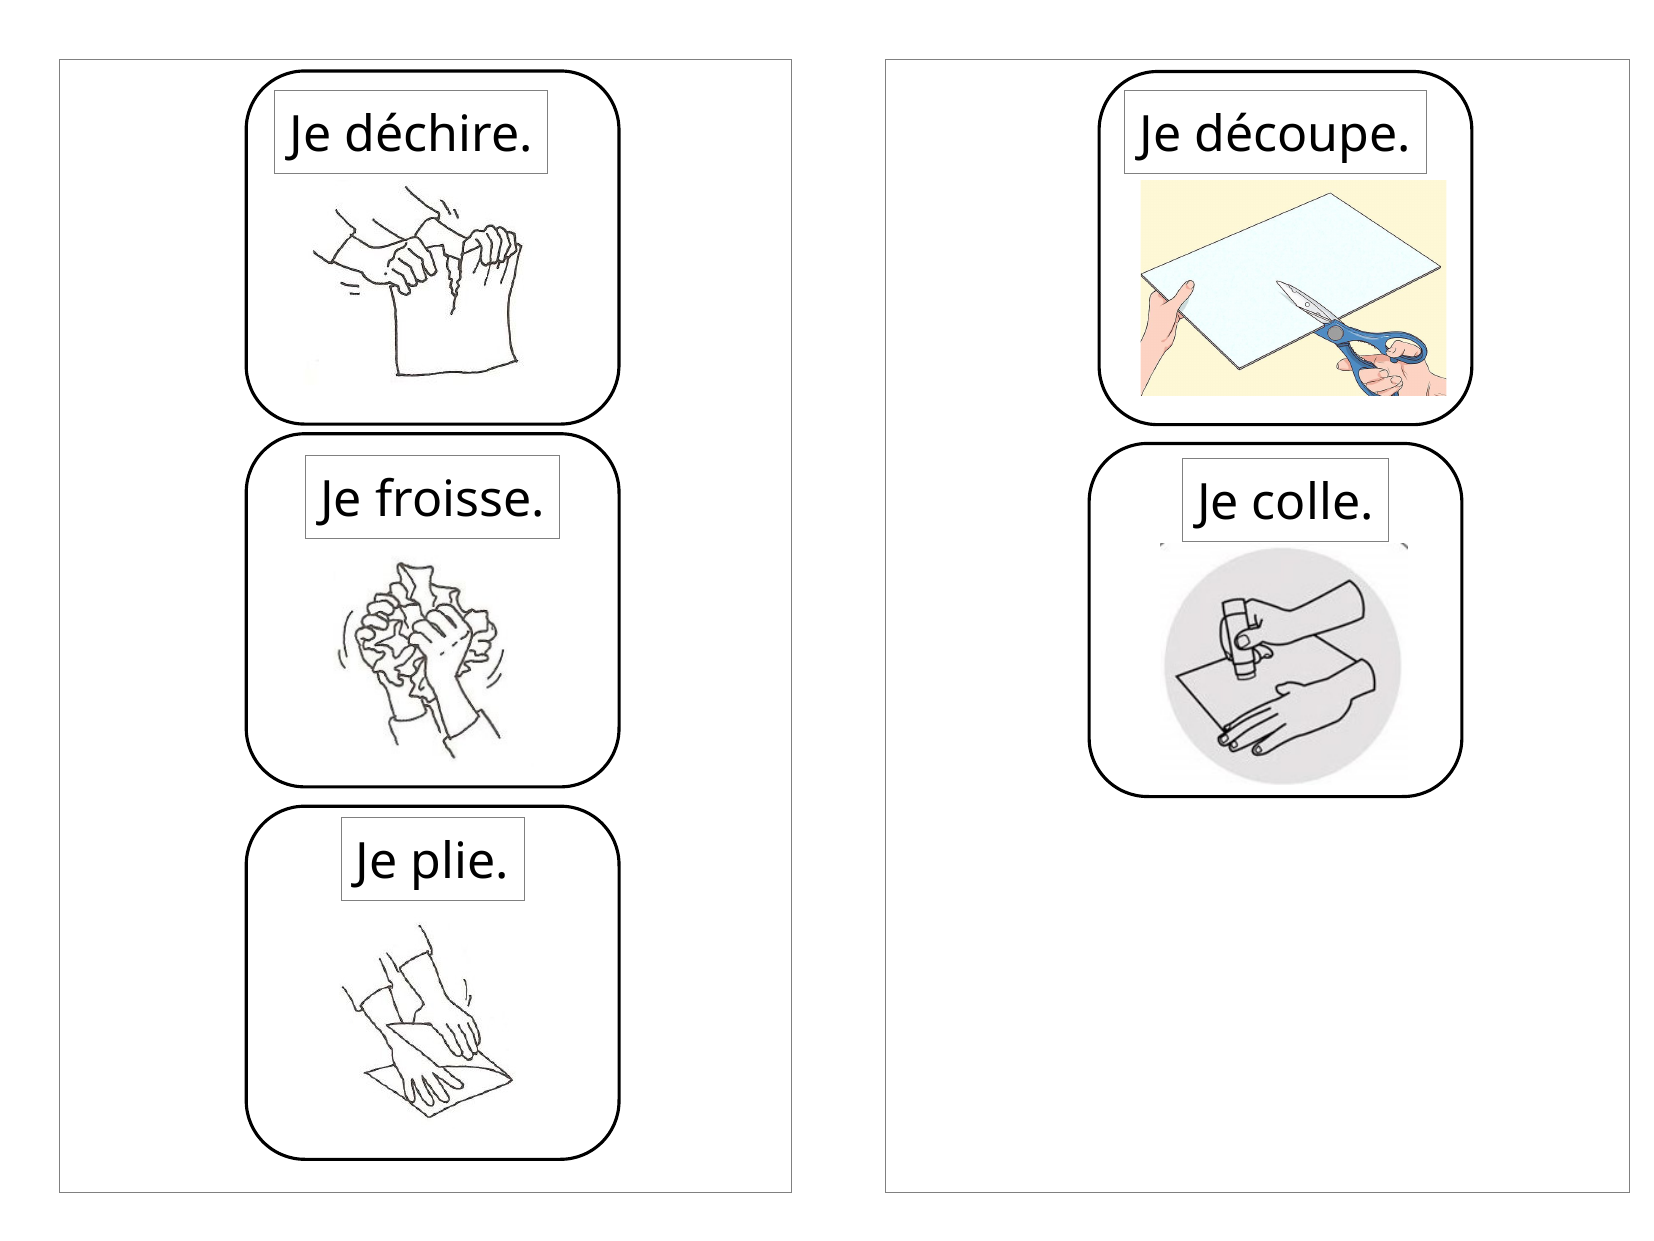

Je déchire.
Je découpe.
Je froisse.
Je colle.
Je plie.